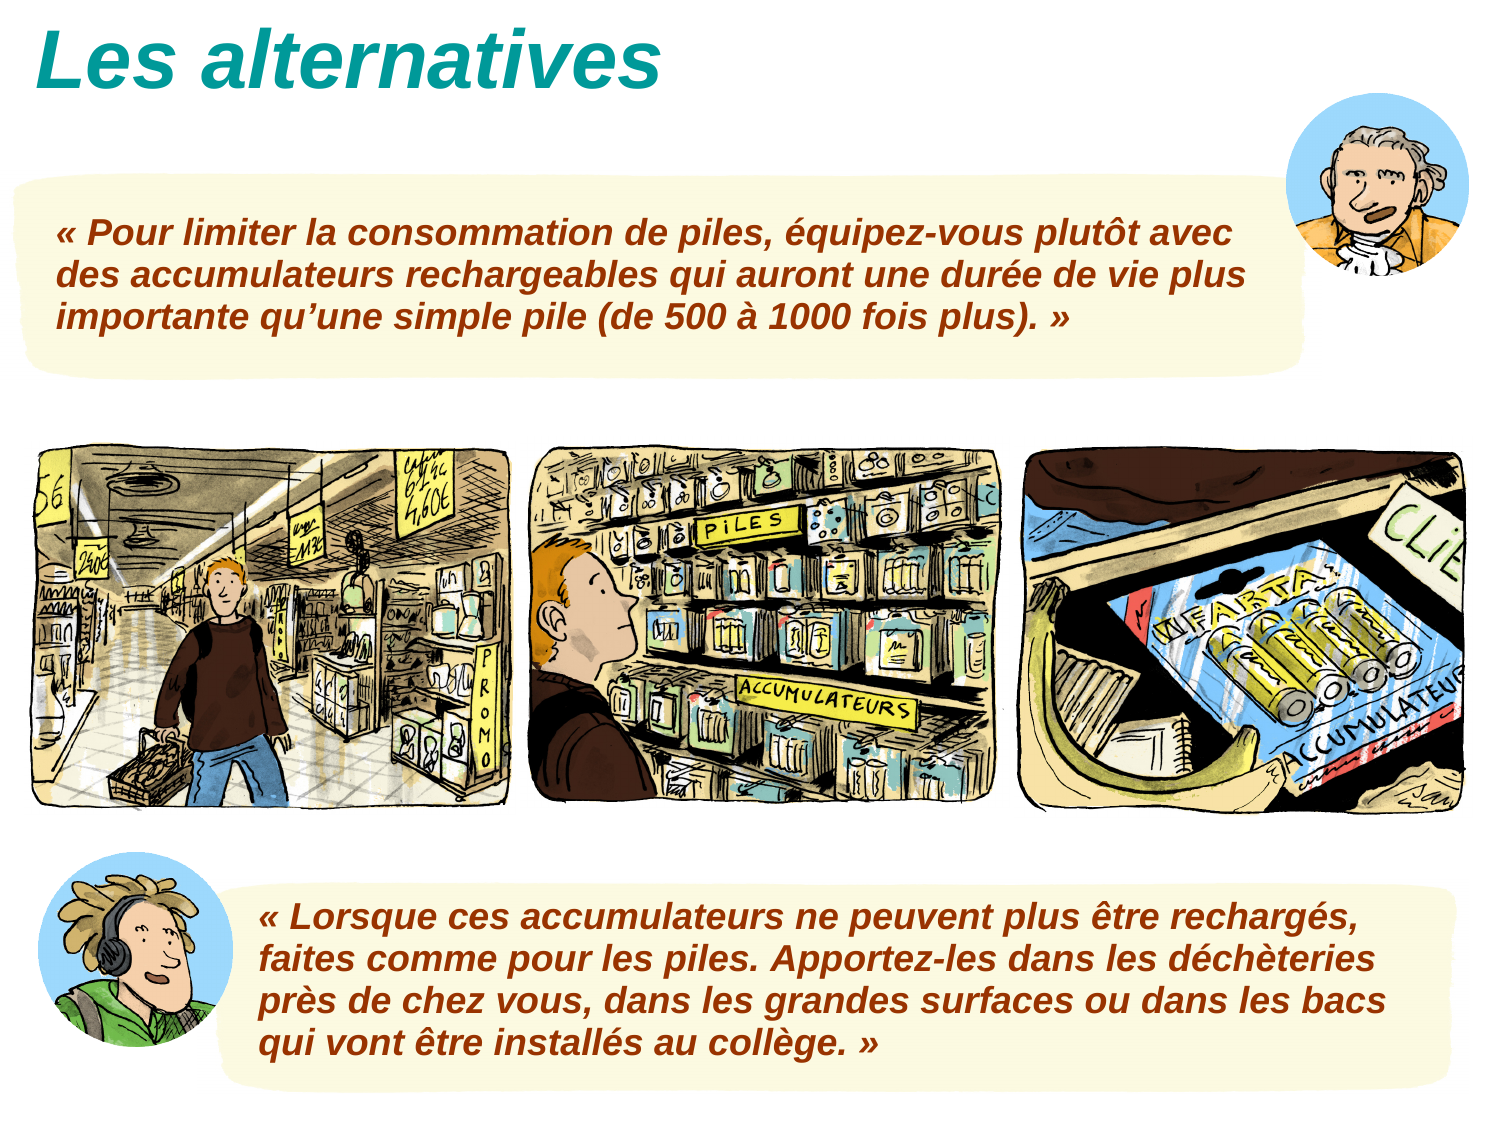

Les alternatives
« Pour limiter la consommation de piles, équipez-vous plutôt avec des accumulateurs rechargeables qui auront une durée de vie plus importante qu’une simple pile (de 500 à 1000 fois plus). »
« Lorsque ces accumulateurs ne peuvent plus être rechargés, faites comme pour les piles. Apportez-les dans les déchèteries près de chez vous, dans les grandes surfaces ou dans les bacs qui vont être installés au collège. »